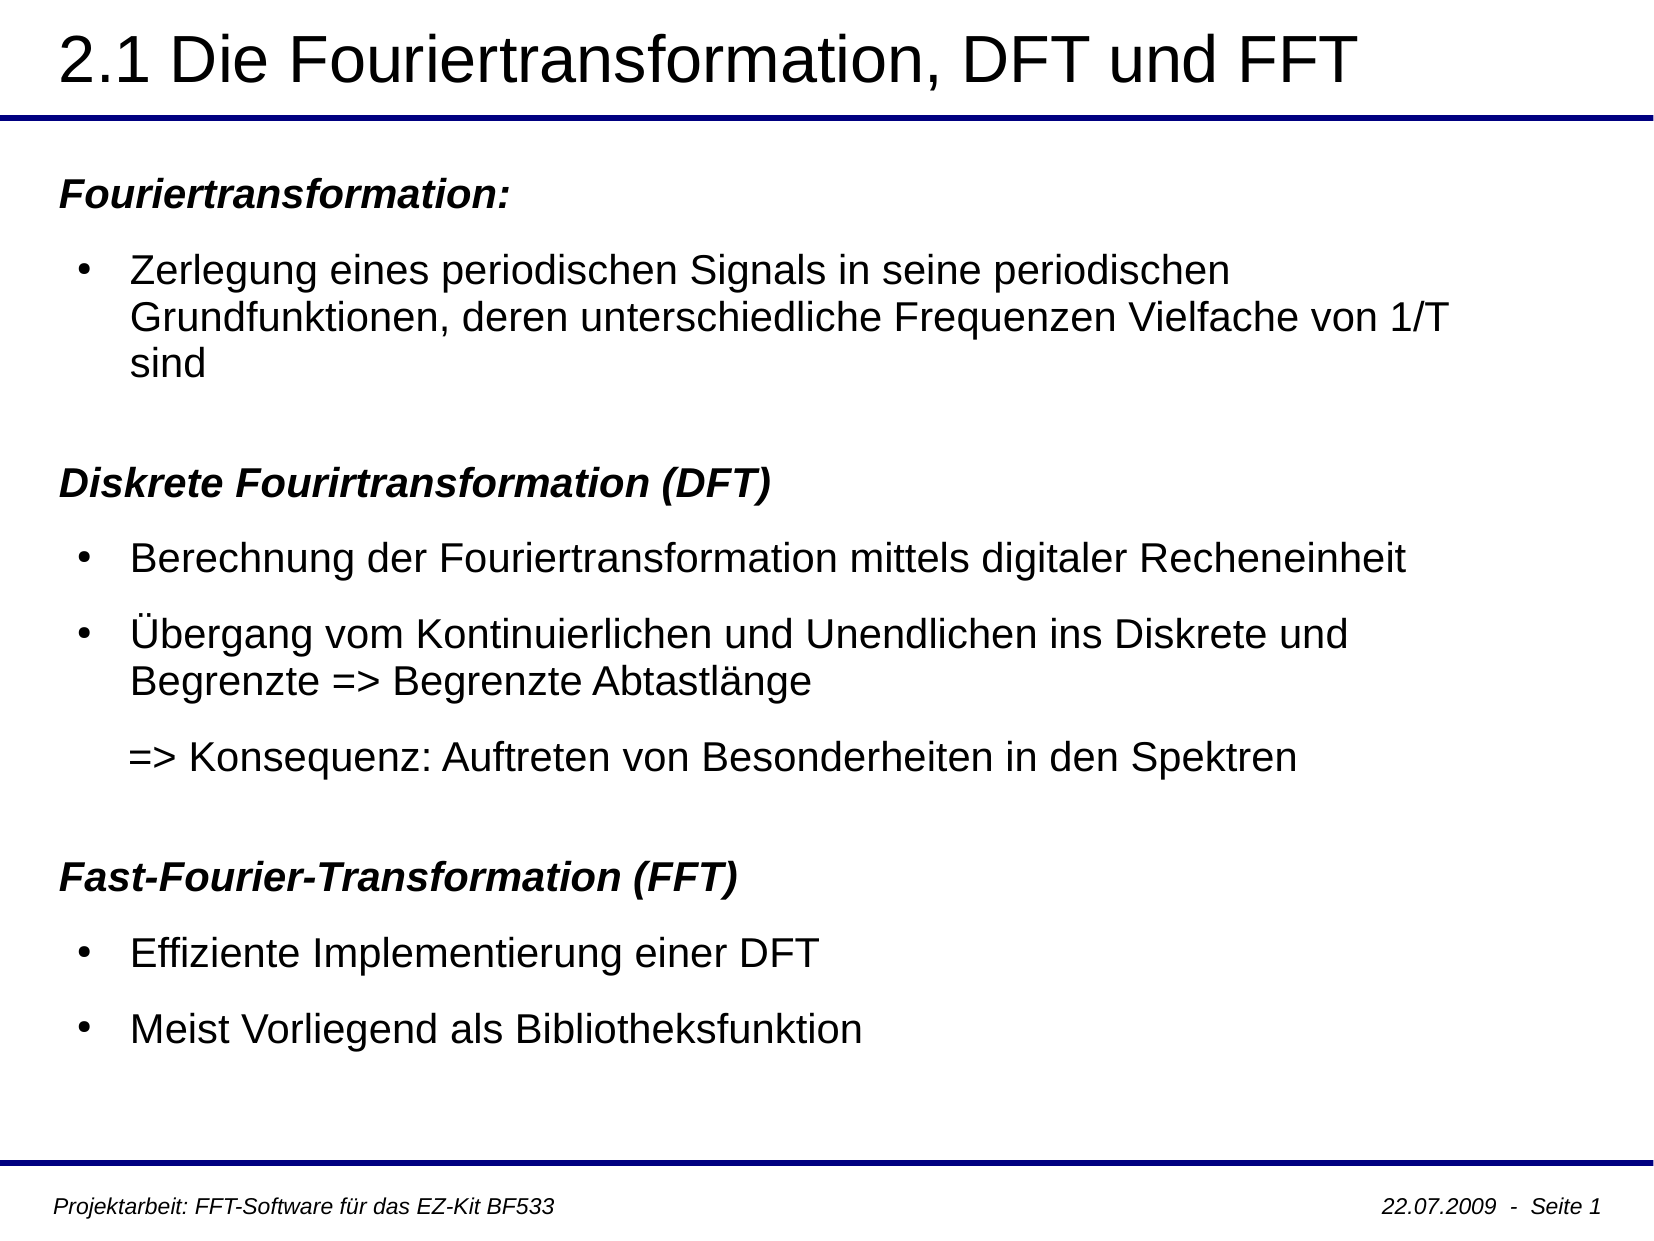

# 2.1 Die Fouriertransformation, DFT und FFT
Fouriertransformation:
Zerlegung eines periodischen Signals in seine periodischen 				Grundfunktionen, deren unterschiedliche Frequenzen Vielfache von 1/T 	sind
Diskrete Fourirtransformation (DFT)
Berechnung der Fouriertransformation mittels digitaler Recheneinheit
Übergang vom Kontinuierlichen und Unendlichen ins Diskrete und Begrenzte => Begrenzte Abtastlänge
 => Konsequenz: Auftreten von Besonderheiten in den Spektren
Fast-Fourier-Transformation (FFT)
Effiziente Implementierung einer DFT
Meist Vorliegend als Bibliotheksfunktion
Projektarbeit: FFT-Software für das EZ-Kit BF533										 		22.07.2009 - Seite 1